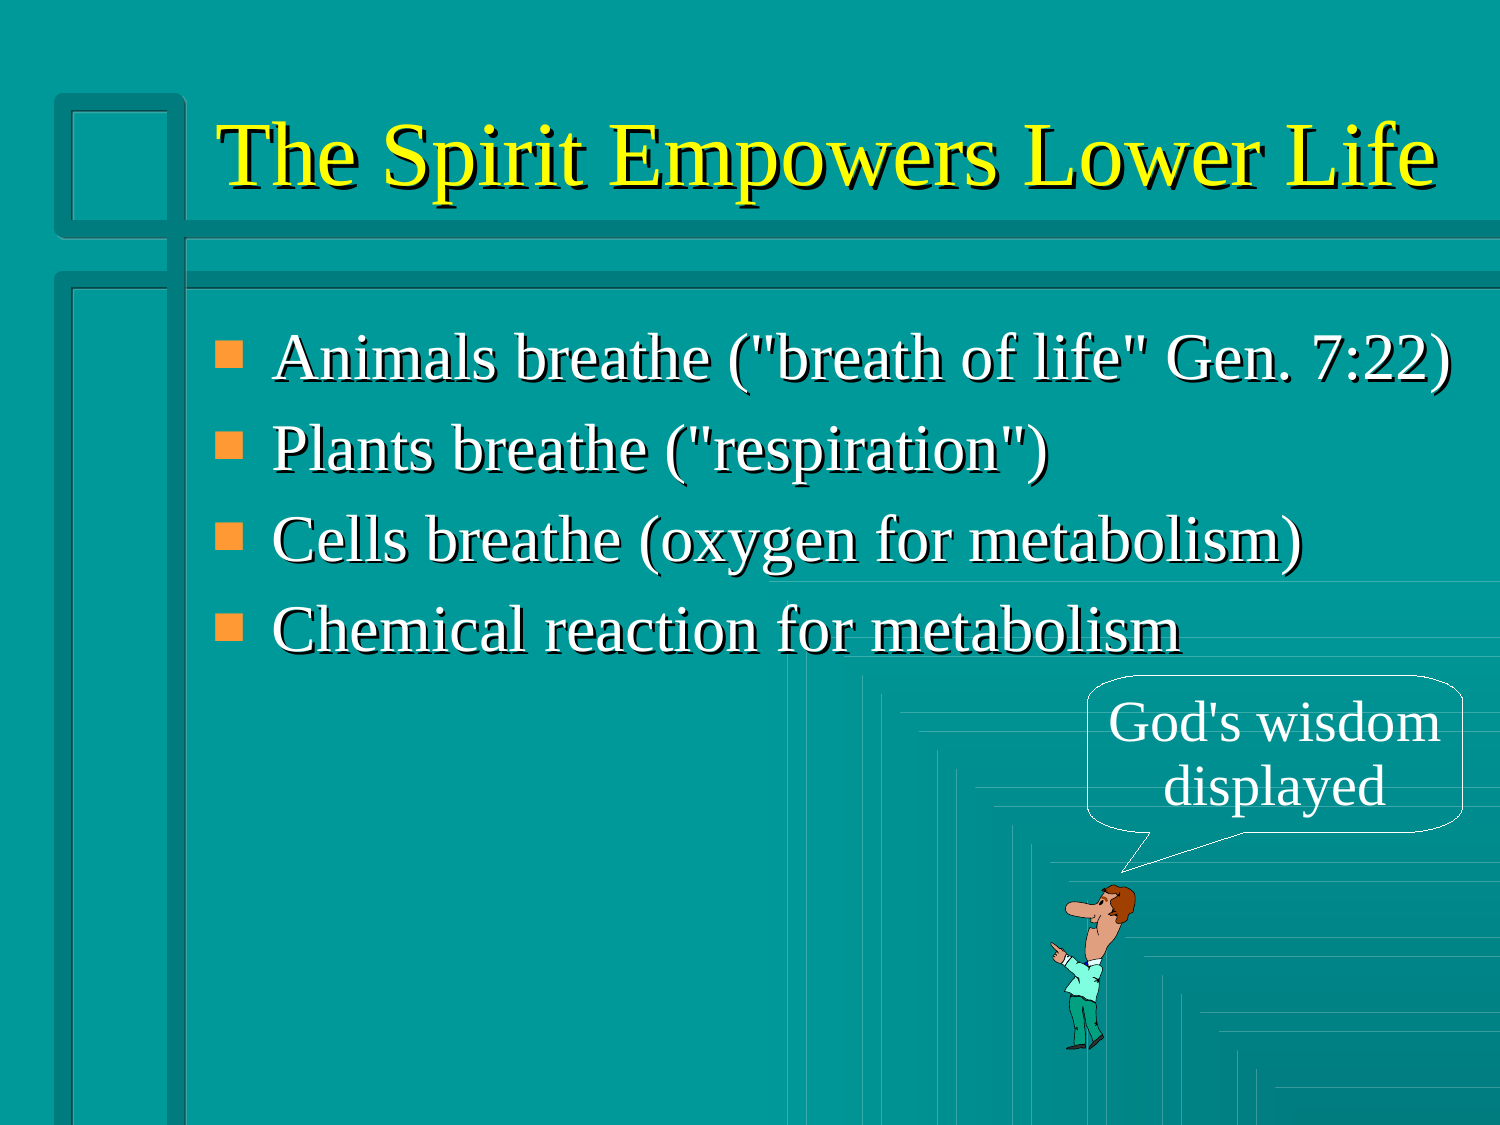

# The Spirit Empowers Lower Life
Animals breathe ("breath of life" Gen. 7:22)
Plants breathe ("respiration")
Cells breathe (oxygen for metabolism)
Chemical reaction for metabolism
God's wisdom
displayed